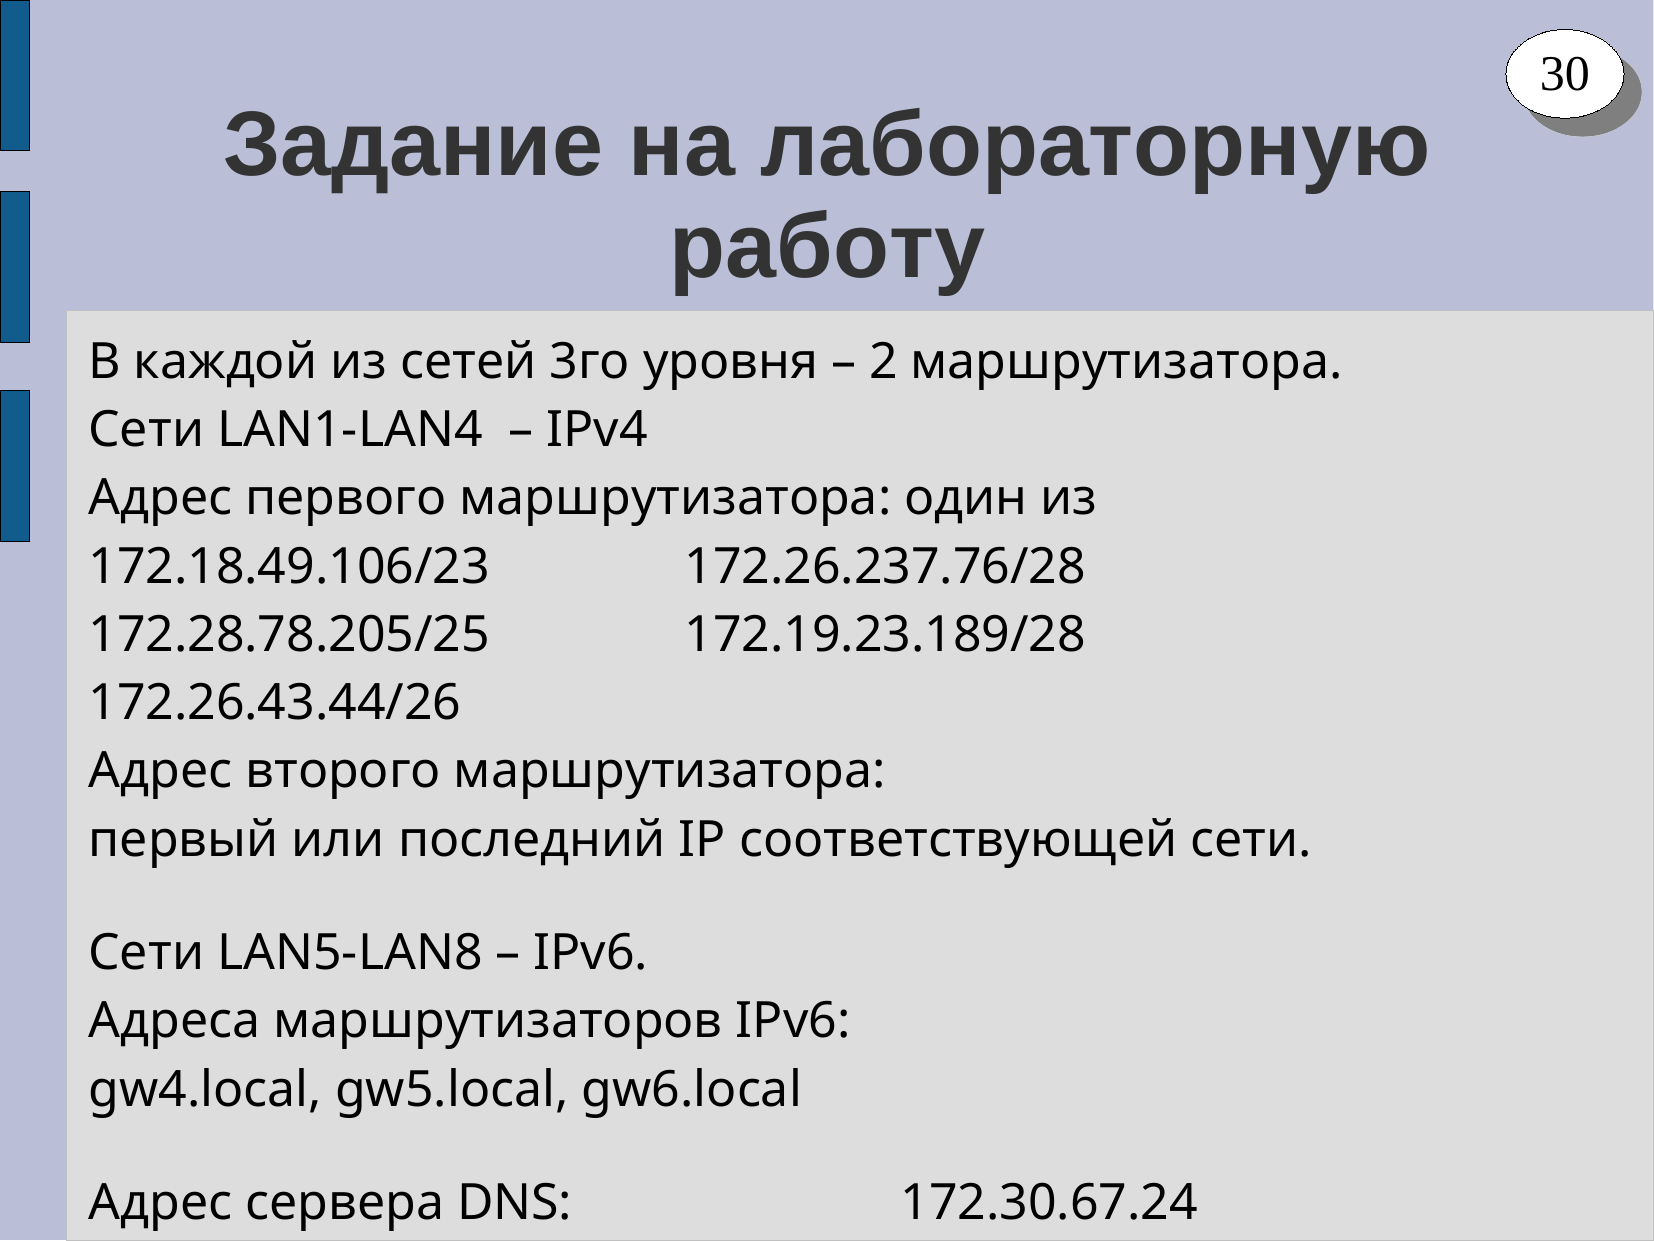

30
# Задание на лабораторную работу
В каждой из сетей 3го уровня – 2 маршрутизатора.
Сети LAN1-LAN4 – IPv4
Адрес первого маршрутизатора: один из
172.18.49.106/23 172.26.237.76/28
172.28.78.205/25 172.19.23.189/28
172.26.43.44/26
Адрес второго маршрутизатора:
первый или последний IP соответствующей сети.
Сети LAN5-LAN8 – IPv6.
Адреса маршрутизаторов IPv6:
gw4.local, gw5.local, gw6.local
Адрес сервера DNS: 					172.30.67.24
Адрес внутреннего веб-сервера:	www.local